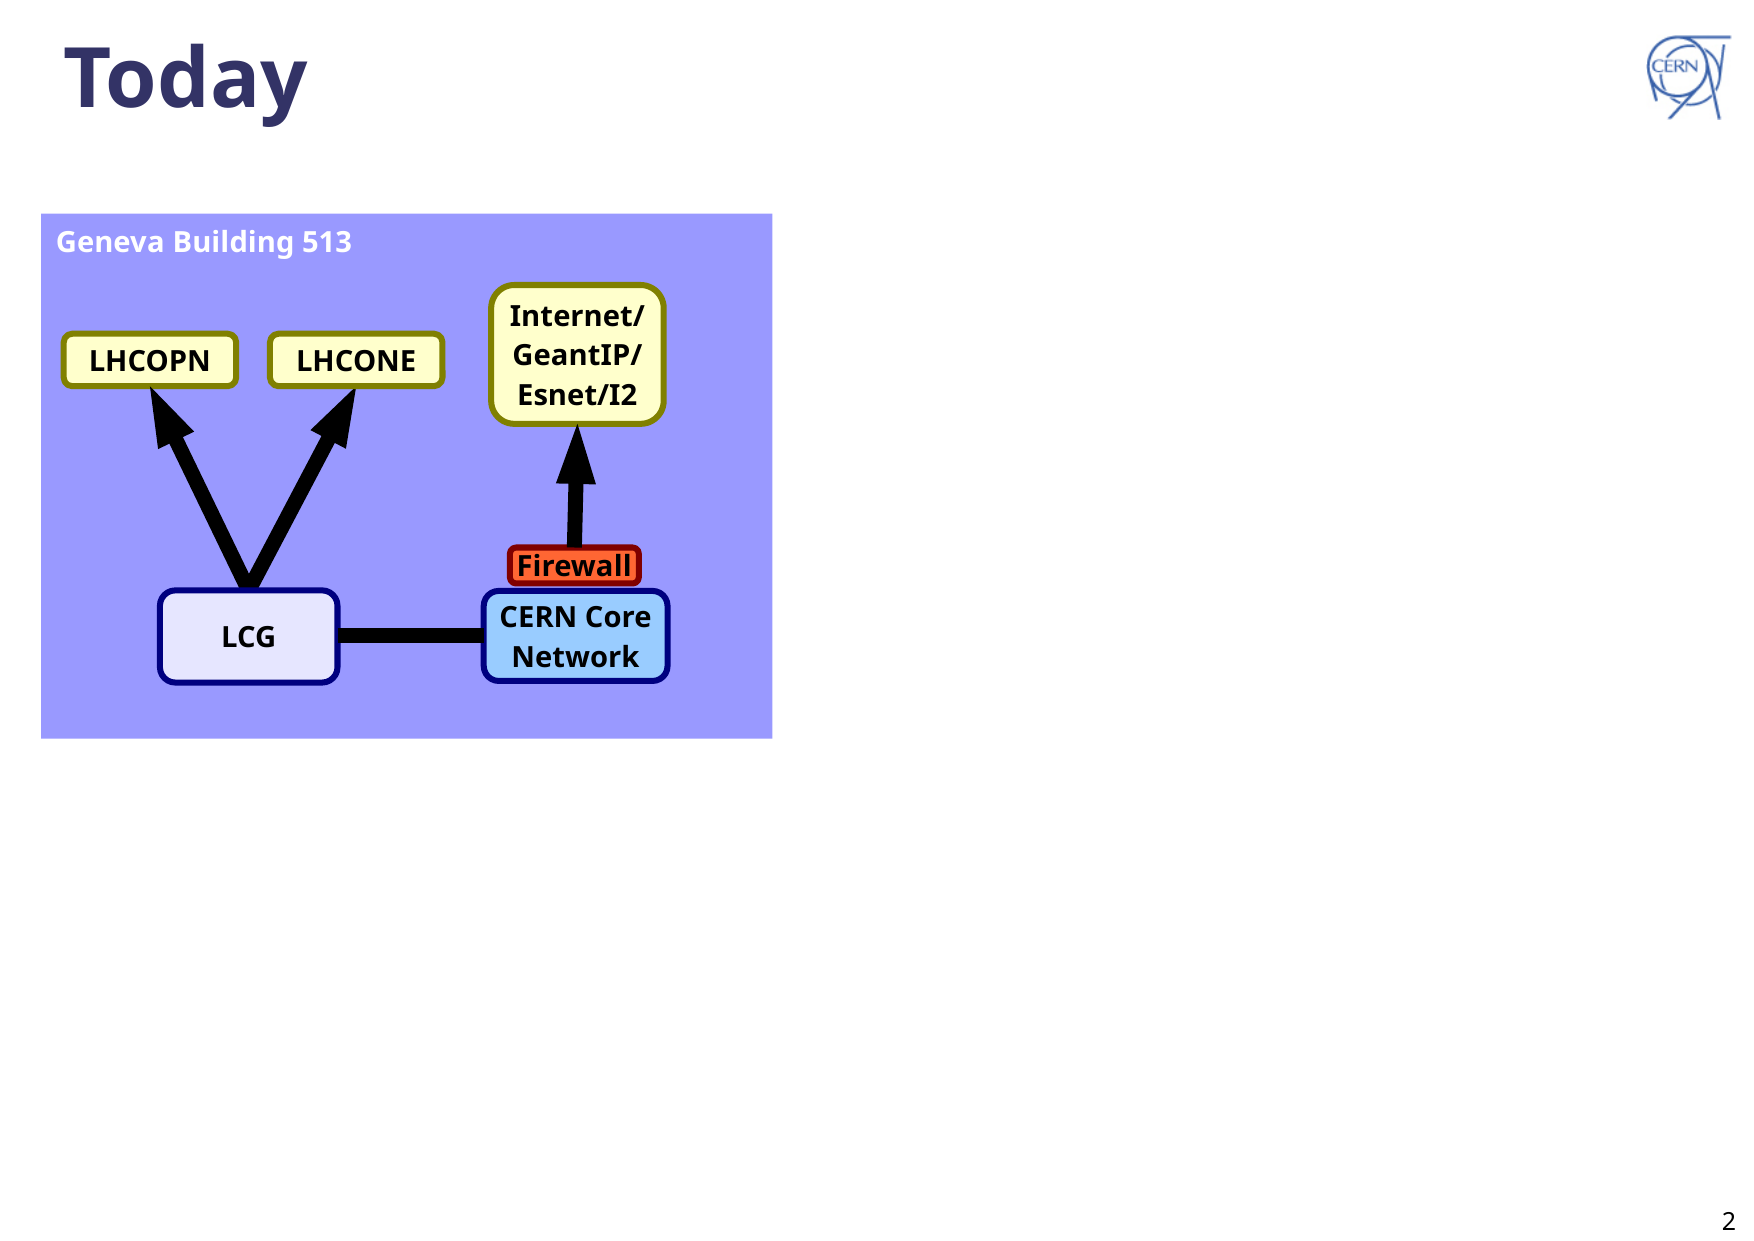

# Today
Geneva Building 513
Internet/
GeantIP/
Esnet/I2
LHCOPN
LHCONE
Firewall
LCG
CERN Core
Network
2